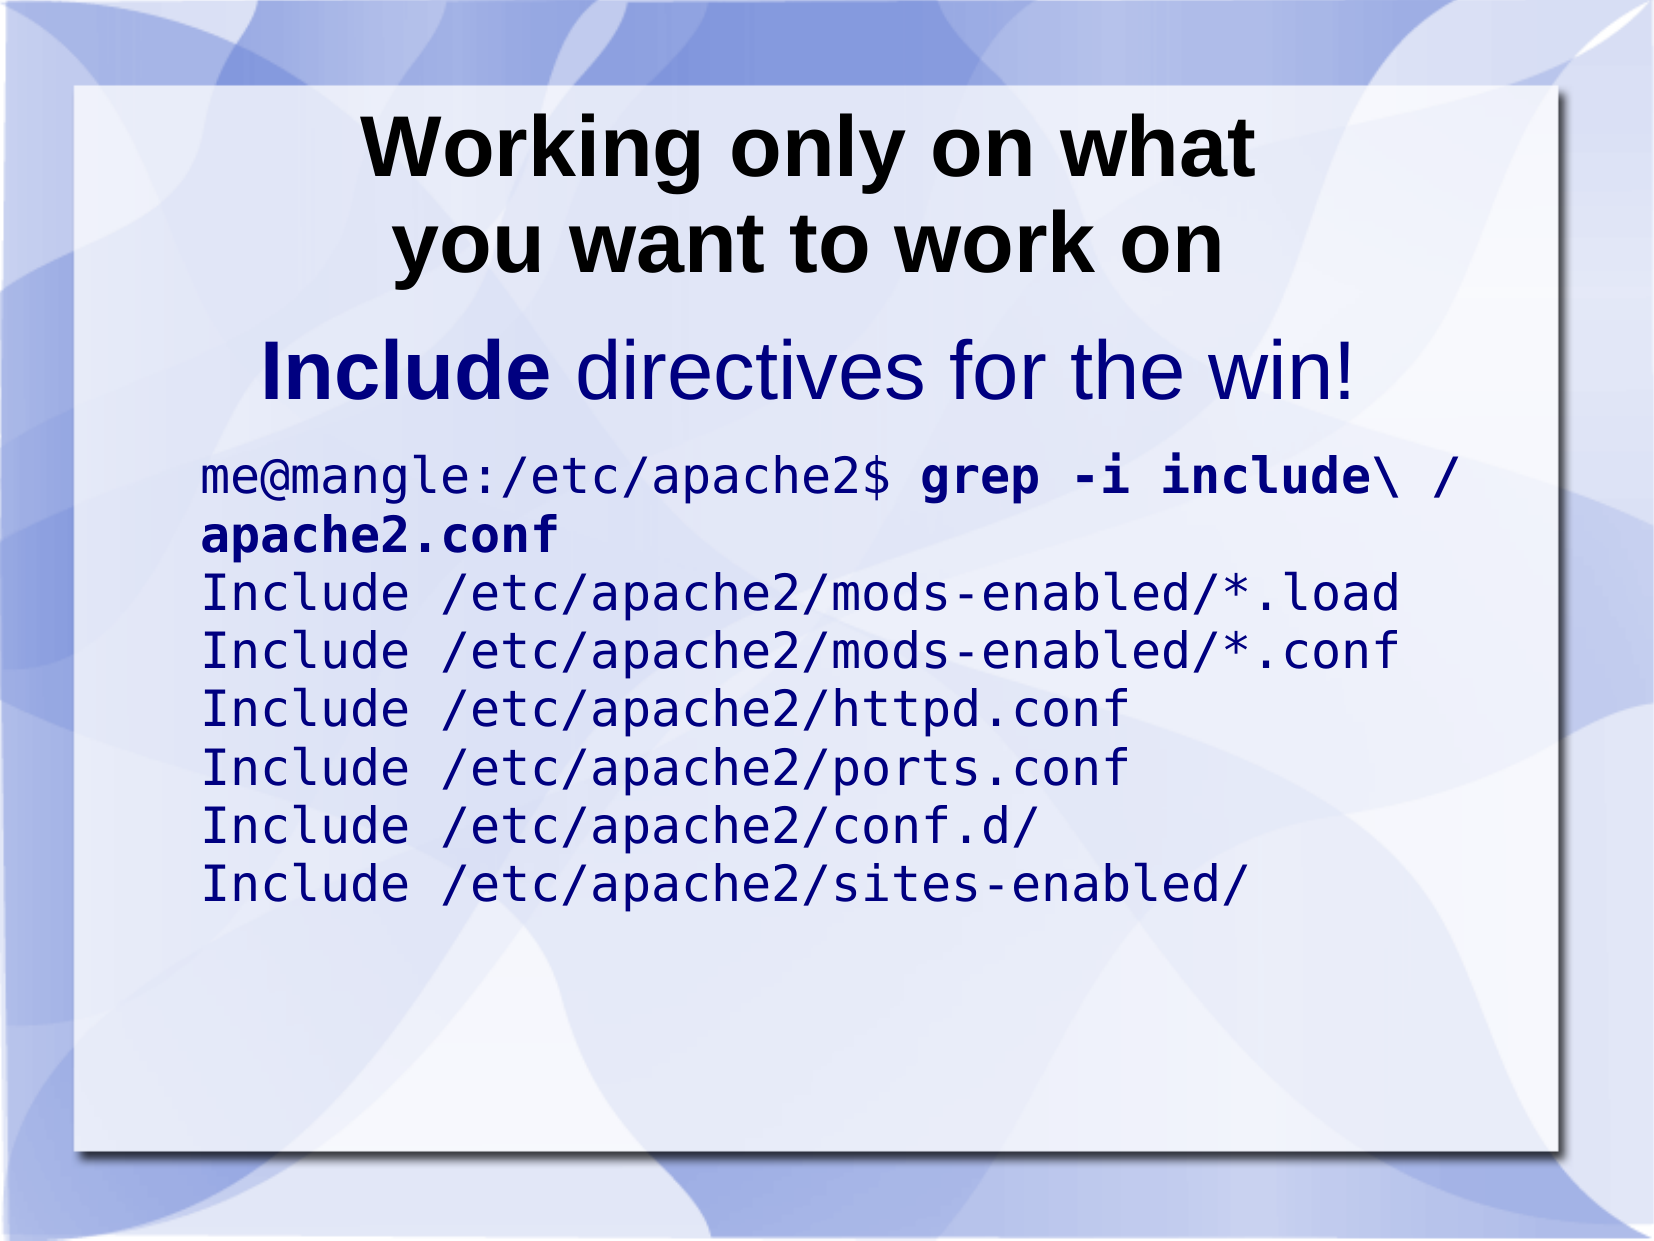

# Working only on what you want to work on
Include directives for the win!
me@mangle:/etc/apache2$ grep -i include\ / apache2.conf
Include /etc/apache2/mods-enabled/*.load
Include /etc/apache2/mods-enabled/*.conf
Include /etc/apache2/httpd.conf
Include /etc/apache2/ports.conf
Include /etc/apache2/conf.d/
Include /etc/apache2/sites-enabled/